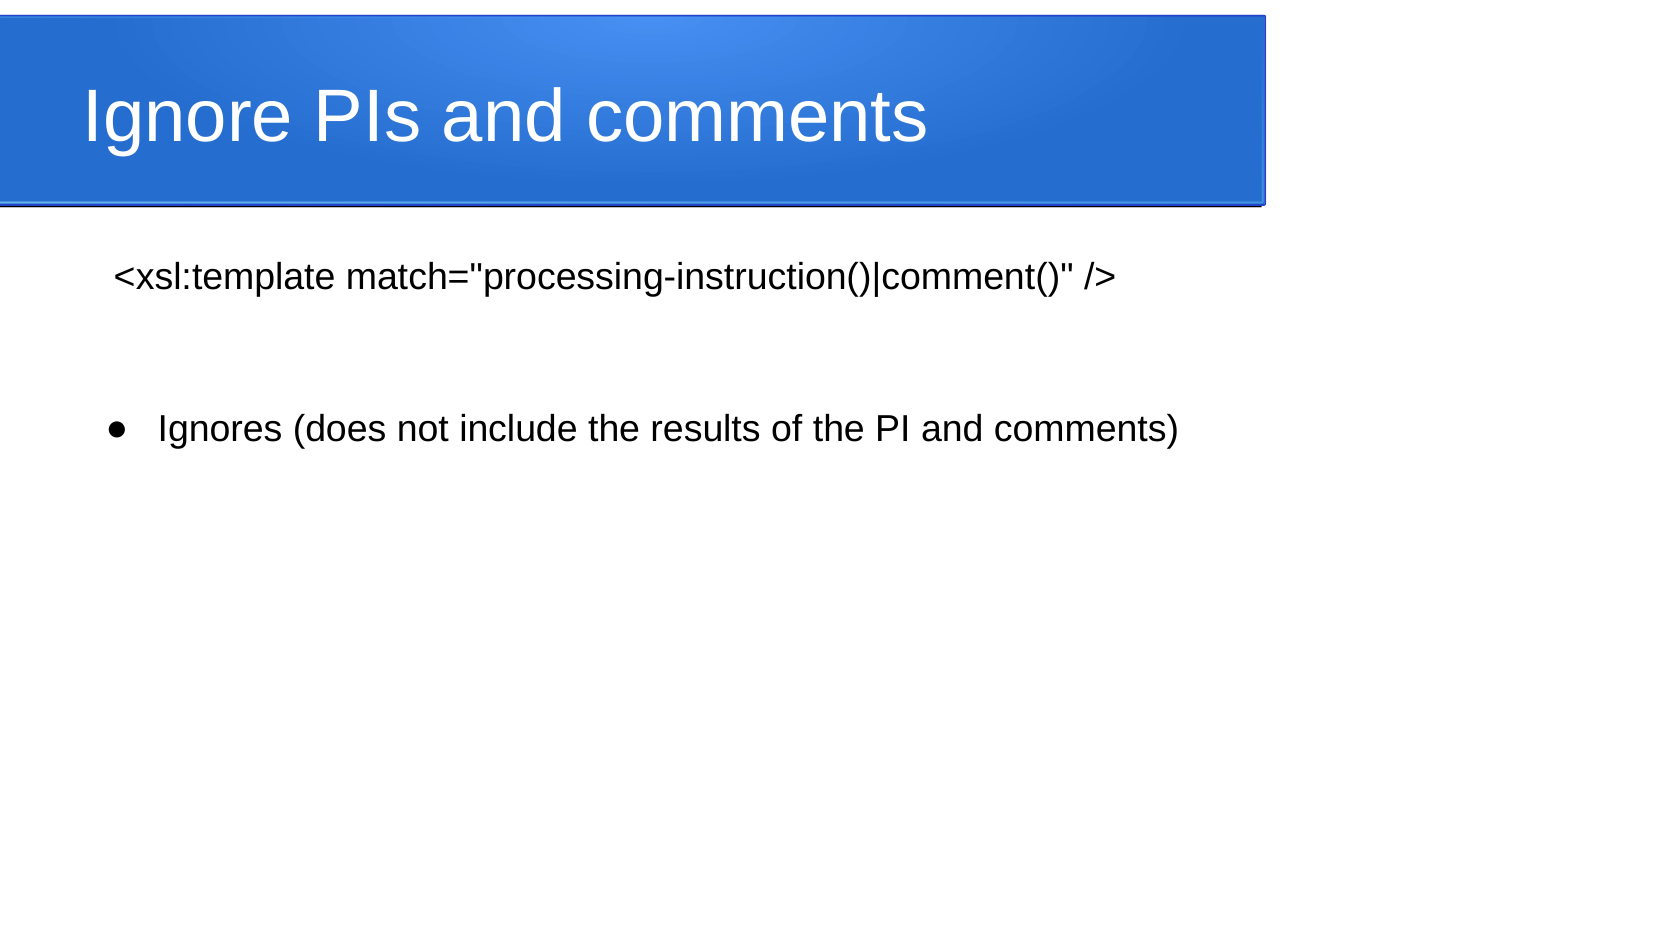

# Ignore PIs and comments
Ignores (does not include the results of the PI and comments)
<xsl:template match="processing-instruction()|comment()" />